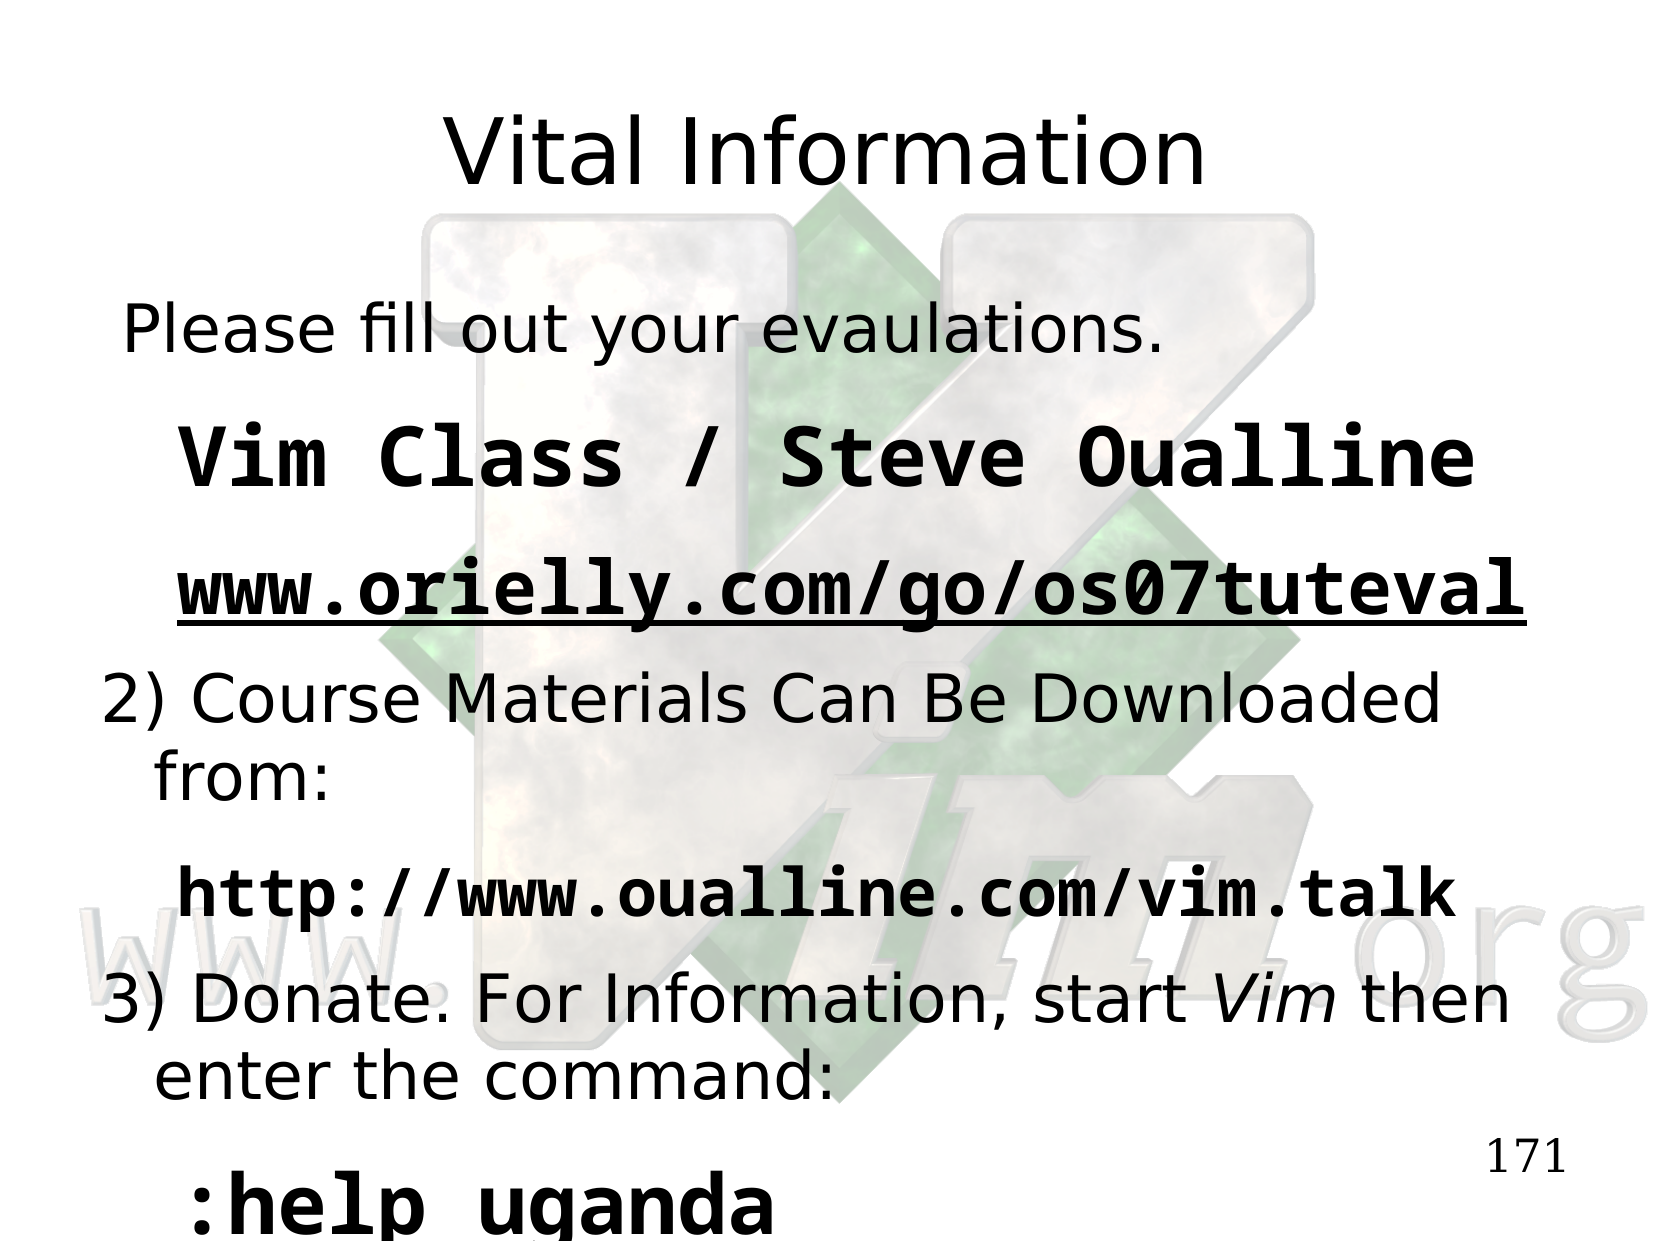

# Vital Information
 Please fill out your evaulations.
Vim Class / Steve Oualline
www.orielly.com/go/os07tuteval
2) Course Materials Can Be Downloaded from:
http://www.oualline.com/vim.talk
3) Donate. For Information, start Vim then enter the command:
:help uganda
171